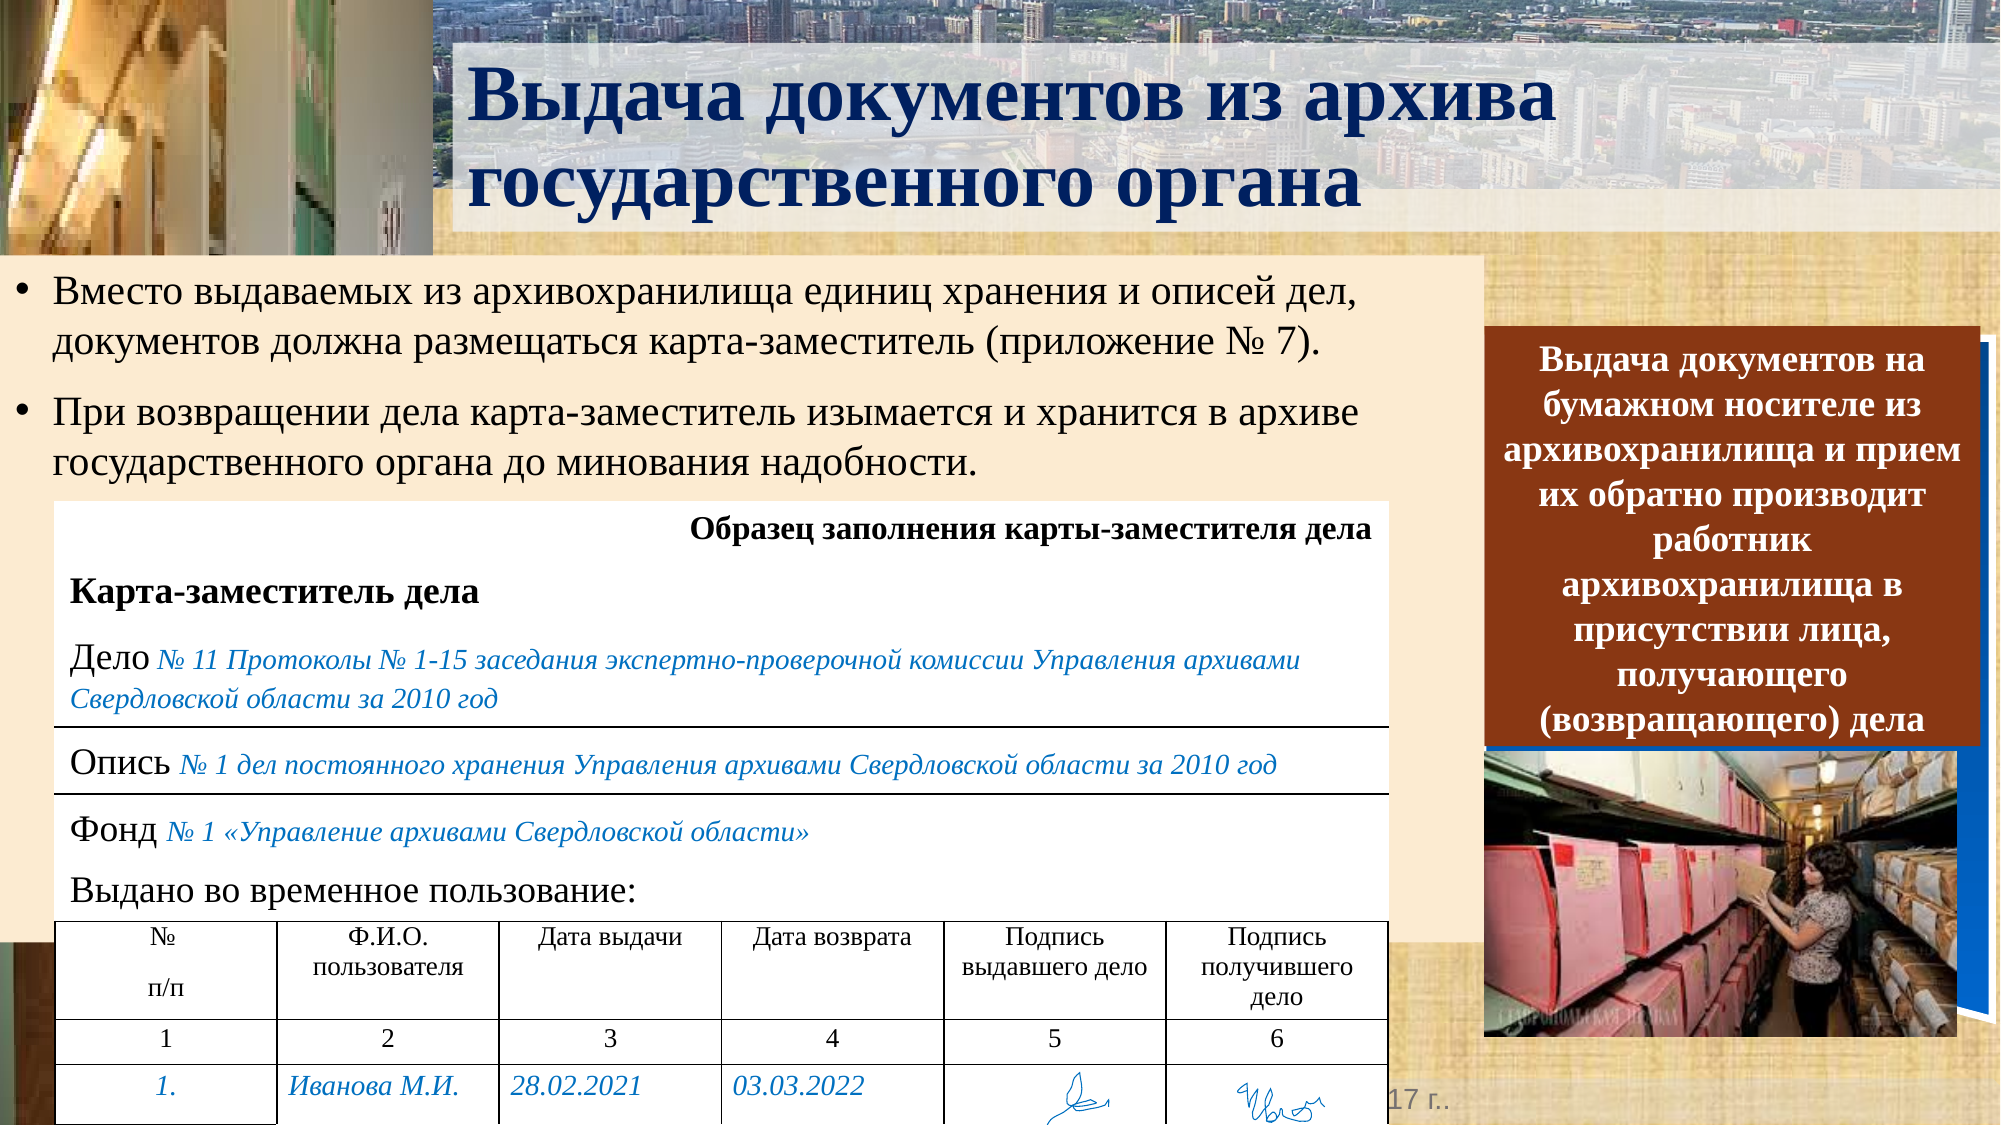

# Выдача документов из архива государственного органа
Вместо выдаваемых из архивохранилища единиц хранения и описей дел, документов должна размещаться карта-заместитель (приложение № 7).
При возвращении дела карта-заместитель изымается и хранится в архиве государственного органа до минования надобности.
Выдача документов на бумажном носителе из архивохранилища и прием их обратно производит работник архивохранилища в присутствии лица, получающего (возвращающего) дела
| | | Образец заполнения карты-заместителя дела | | | |
| --- | --- | --- | --- | --- | --- |
| Карта-заместитель дела | | | | | |
| Дело № 11 Протоколы № 1-15 заседания экспертно-проверочной комиссии Управления архивами Свердловской области за 2010 год | | | | | |
| Опись № 1 дел постоянного хранения Управления архивами Свердловской области за 2010 год | | | | | |
| Фонд № 1 «Управление архивами Свердловской области» | | | | | |
| Выдано во временное пользование: | | | | | |
| № п/п | Ф.И.О. пользователя | Дата выдачи | Дата возврата | Подпись выдавшего дело | Подпись получившего дело |
| 1 | 2 | 3 | 4 | 5 | 6 |
| 1. | Иванова М.И. | 28.02.2021 | 03.03.2022 | | |